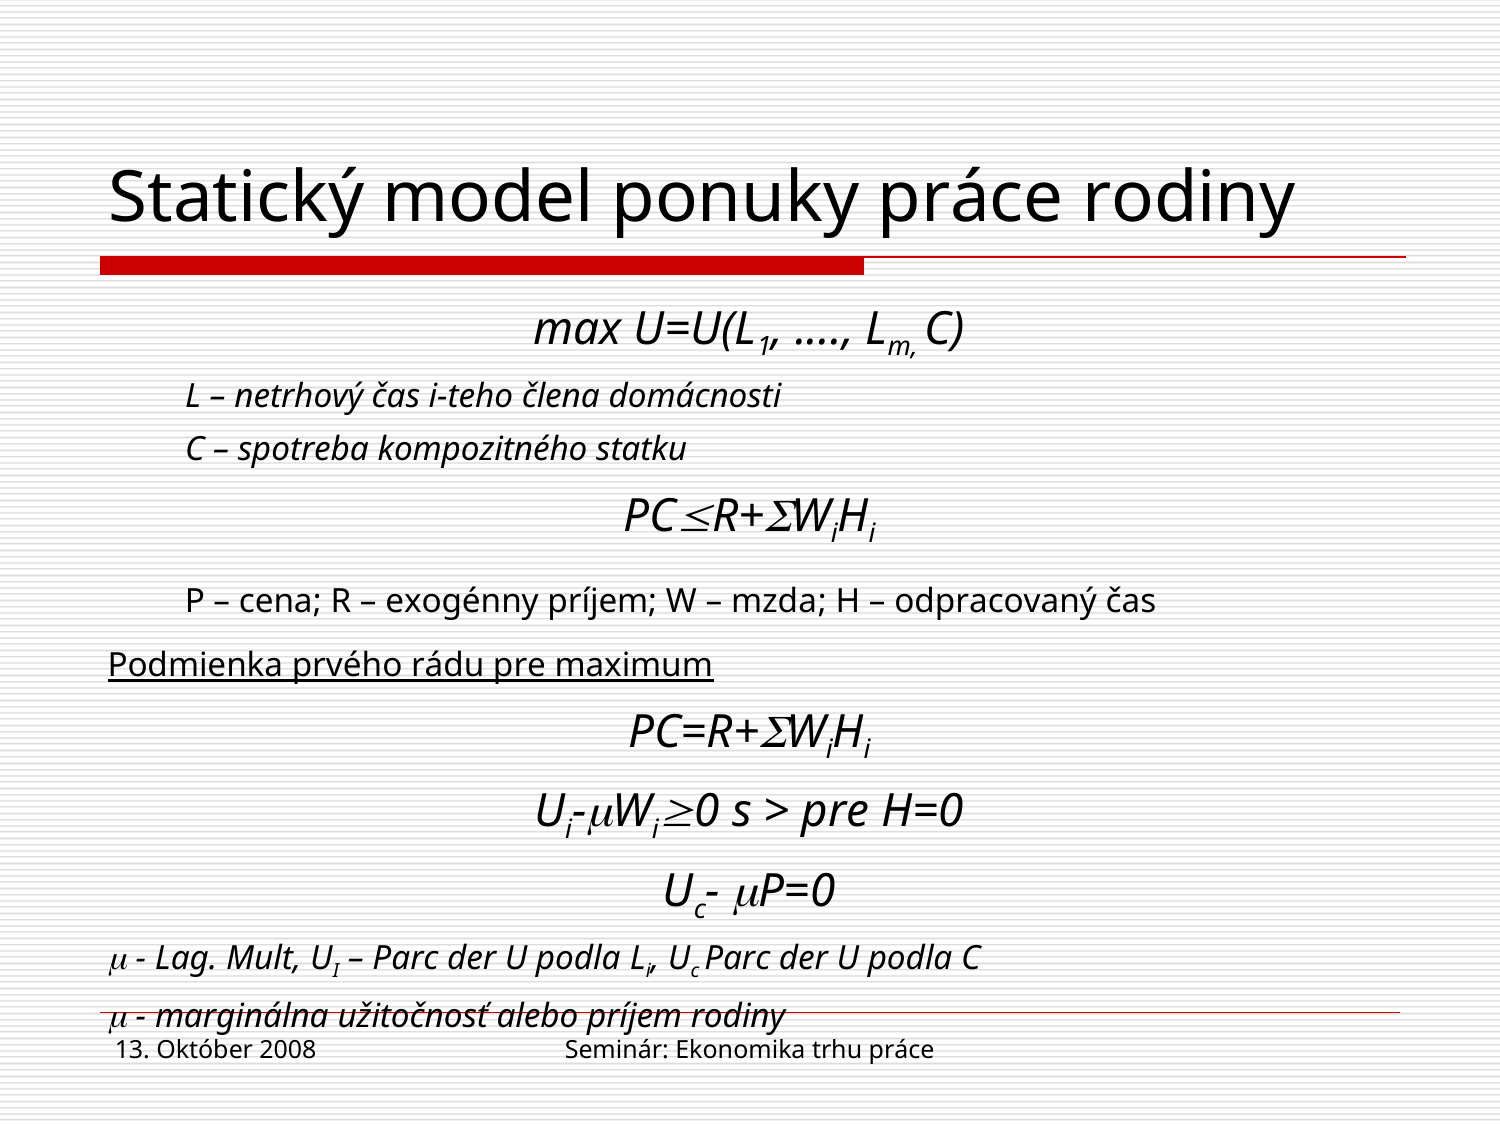

# Statický model ponuky práce rodiny
max U=U(L1, ...., Lm, C)
L – netrhový čas i-teho člena domácnosti
C – spotreba kompozitného statku
PCR+WiHi
	P – cena; R – exogénny príjem; W – mzda; H – odpracovaný čas
Podmienka prvého rádu pre maximum
PC=R+WiHi
Ui-Wi0 s > pre H=0
Uc- P=0
 - Lag. Mult, UI – Parc der U podla Li, Uc Parc der U podla C
 - marginálna užitočnosť alebo príjem rodiny